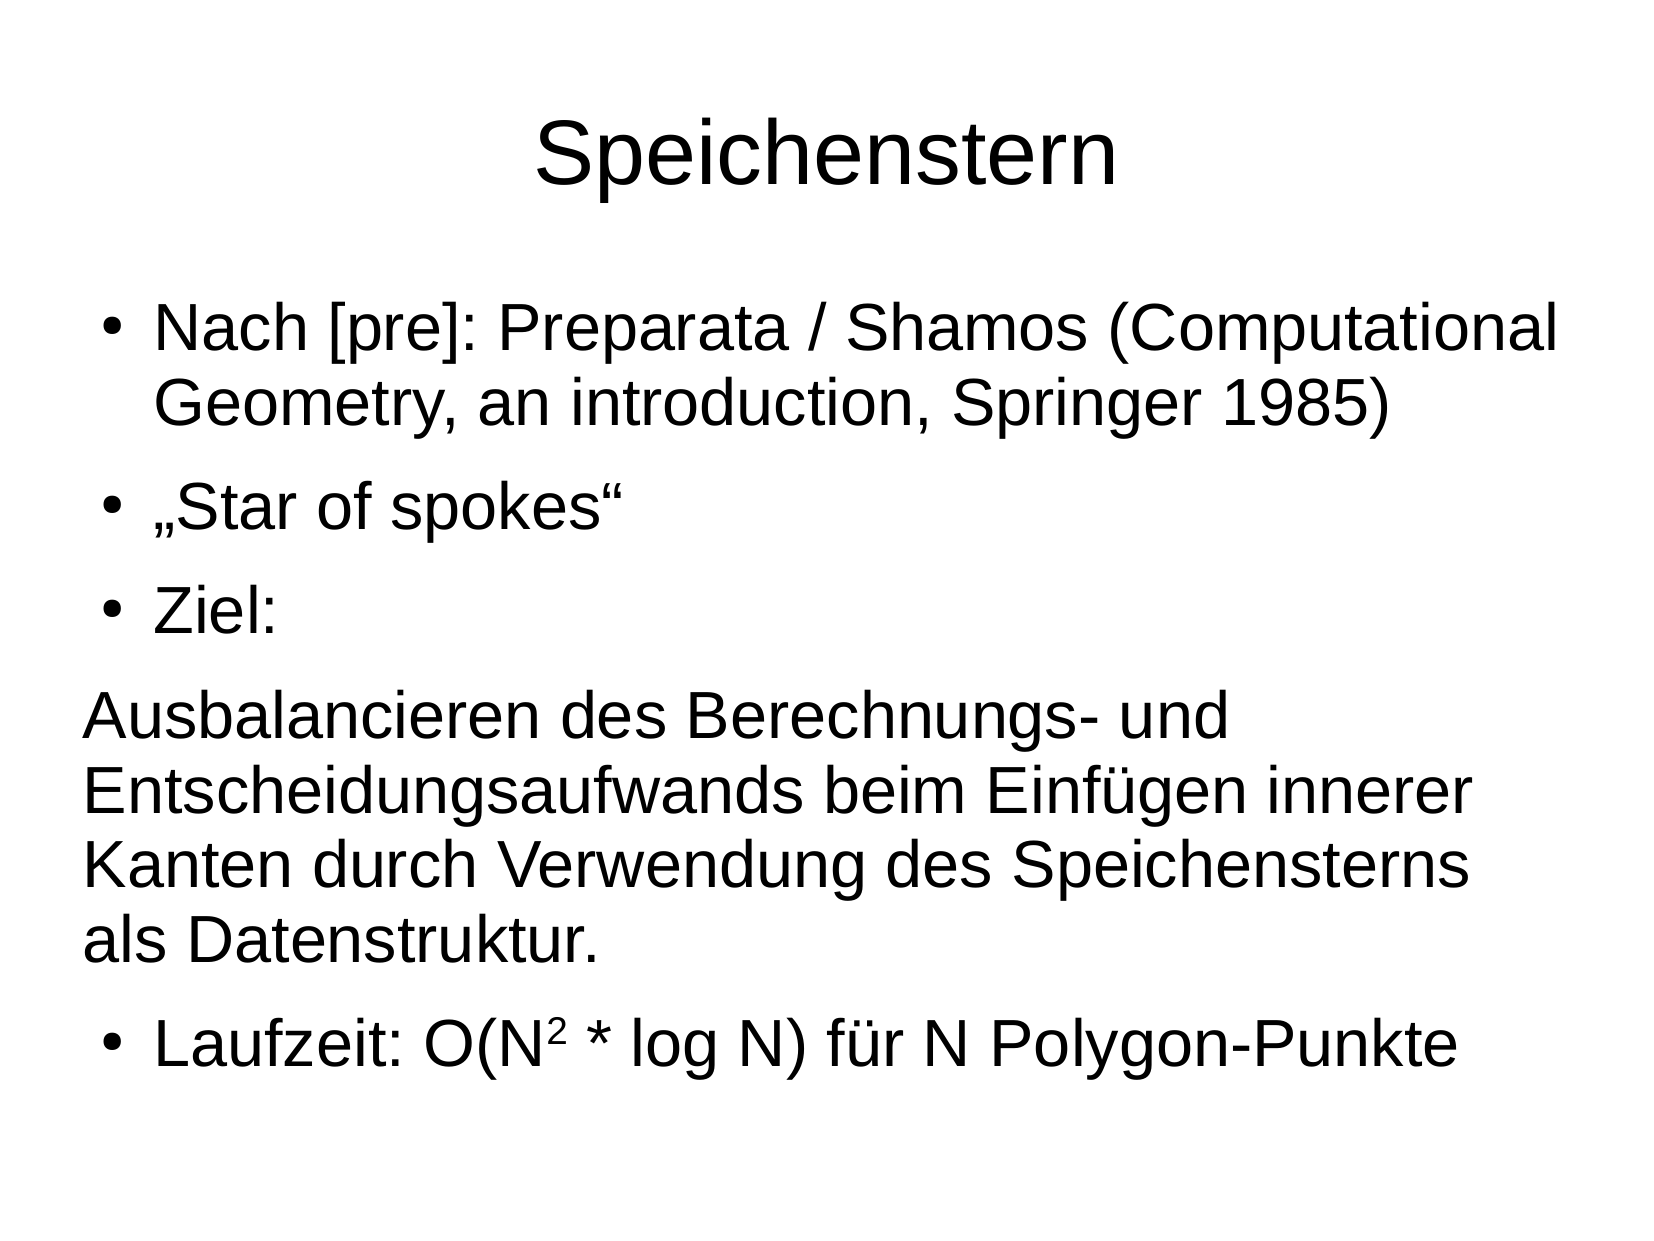

# Speichenstern
Nach [pre]: Preparata / Shamos (Computational Geometry, an introduction, Springer 1985)
„Star of spokes“
Ziel:
Ausbalancieren des Berechnungs- und Entscheidungsaufwands beim Einfügen innerer Kanten durch Verwendung des Speichensterns als Datenstruktur.
Laufzeit: O(N2 * log N) für N Polygon-Punkte